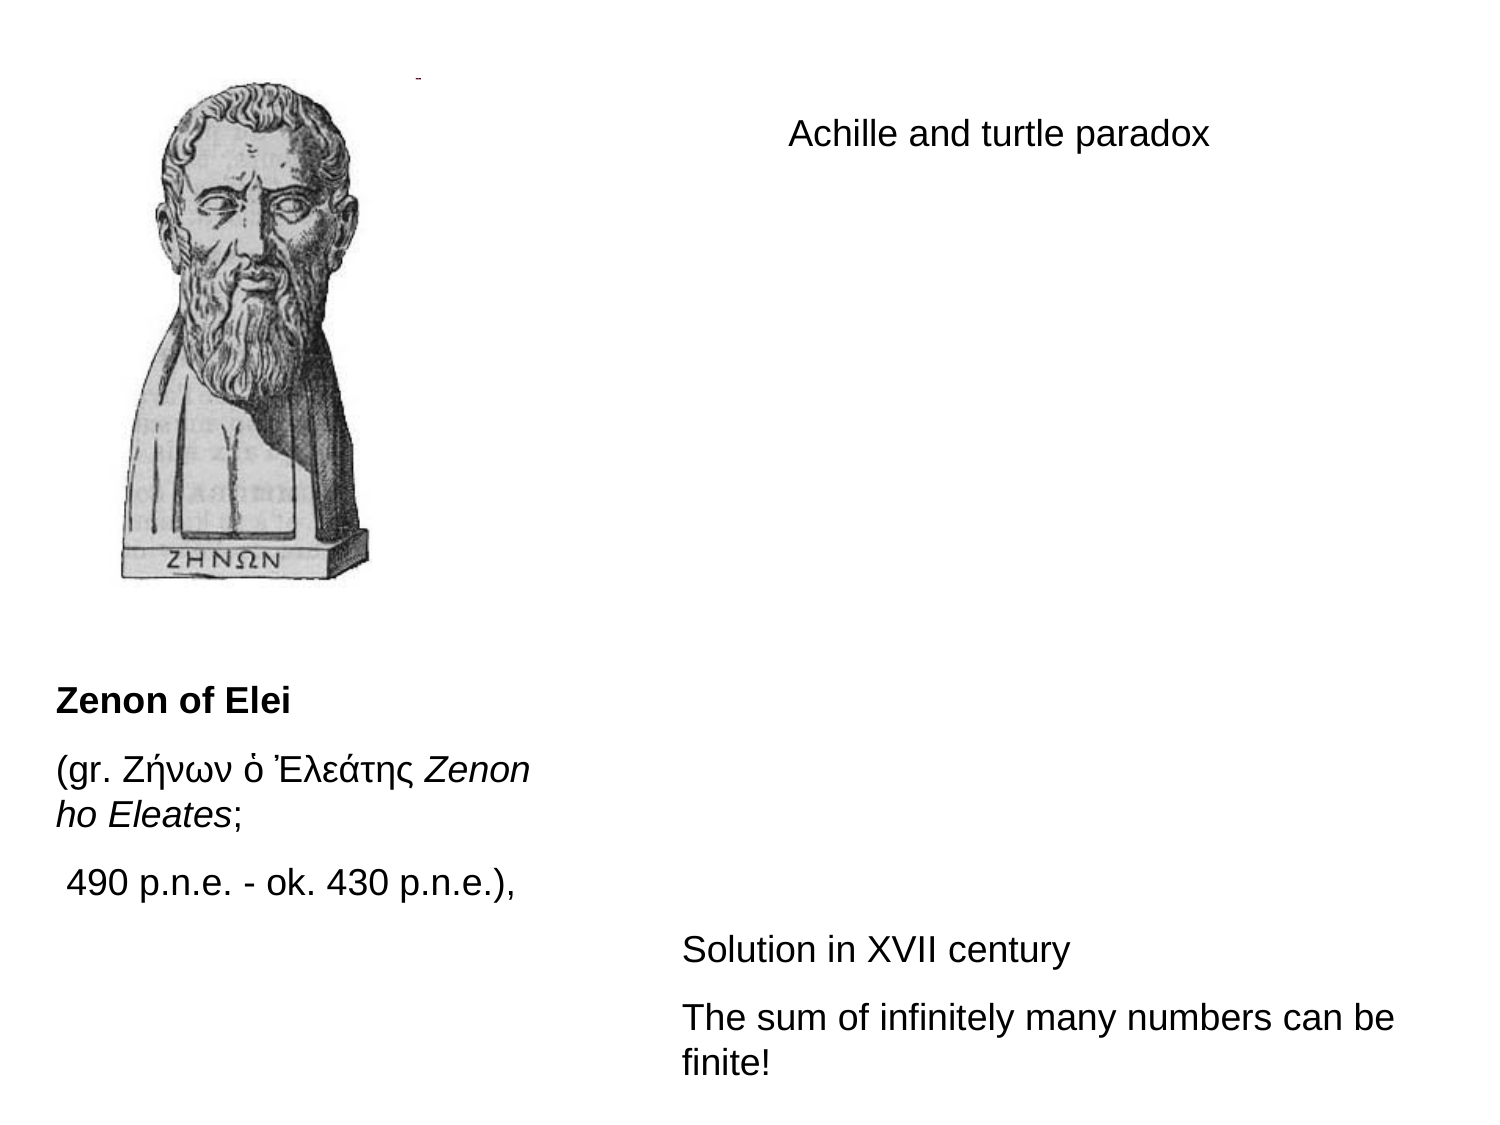

Achille and turtle paradox
Zenon of Elei
(gr. Ζήνων ὁ Ἐλεάτης Zenon ho Eleates;
 490 p.n.e. - ok. 430 p.n.e.),
Solution in XVII century
The sum of infinitely many numbers can be finite!